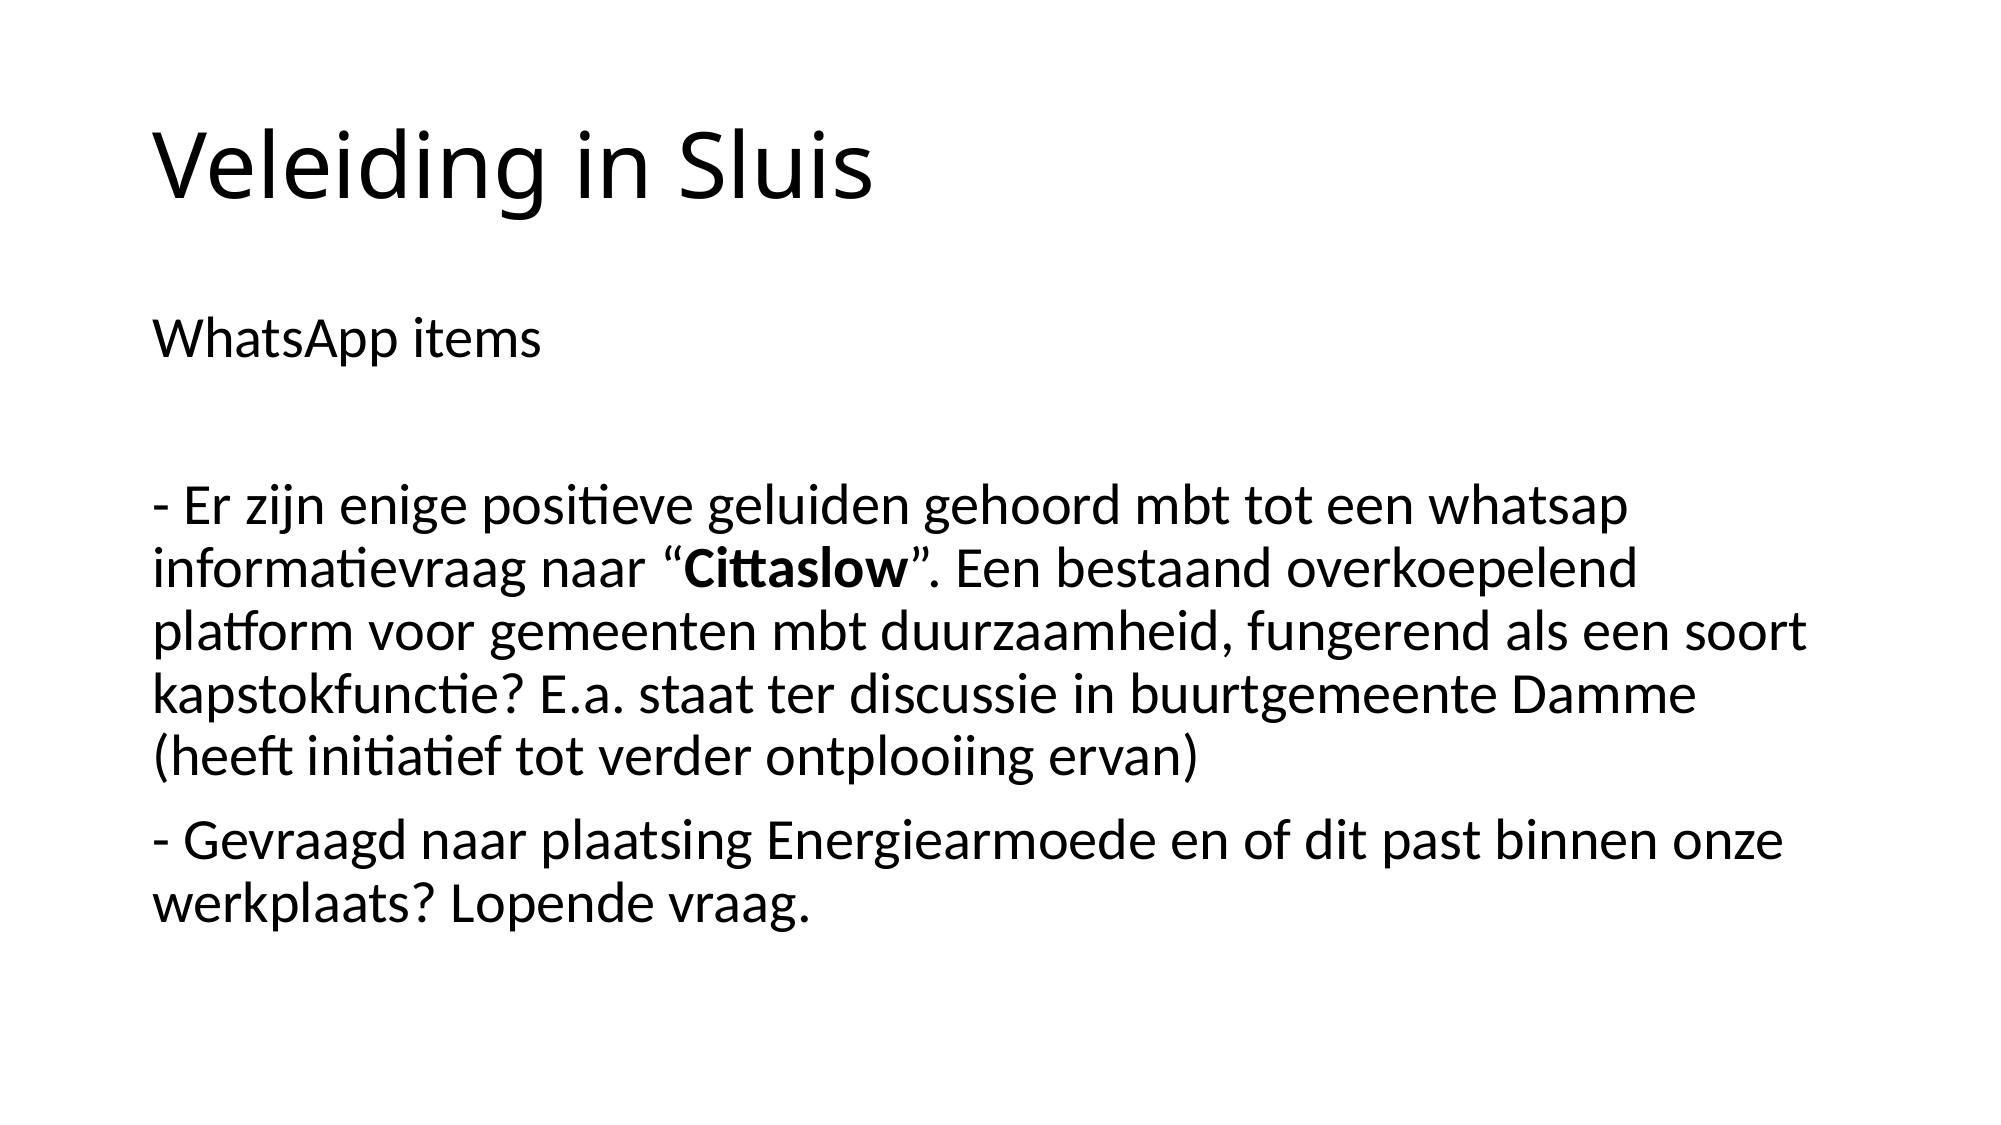

# Veleiding in Sluis
WhatsApp items
- Er zijn enige positieve geluiden gehoord mbt tot een whatsap informatievraag naar “Cittaslow”. Een bestaand overkoepelend platform voor gemeenten mbt duurzaamheid, fungerend als een soort kapstokfunctie? E.a. staat ter discussie in buurtgemeente Damme (heeft initiatief tot verder ontplooiing ervan)
- Gevraagd naar plaatsing Energiearmoede en of dit past binnen onze werkplaats? Lopende vraag.